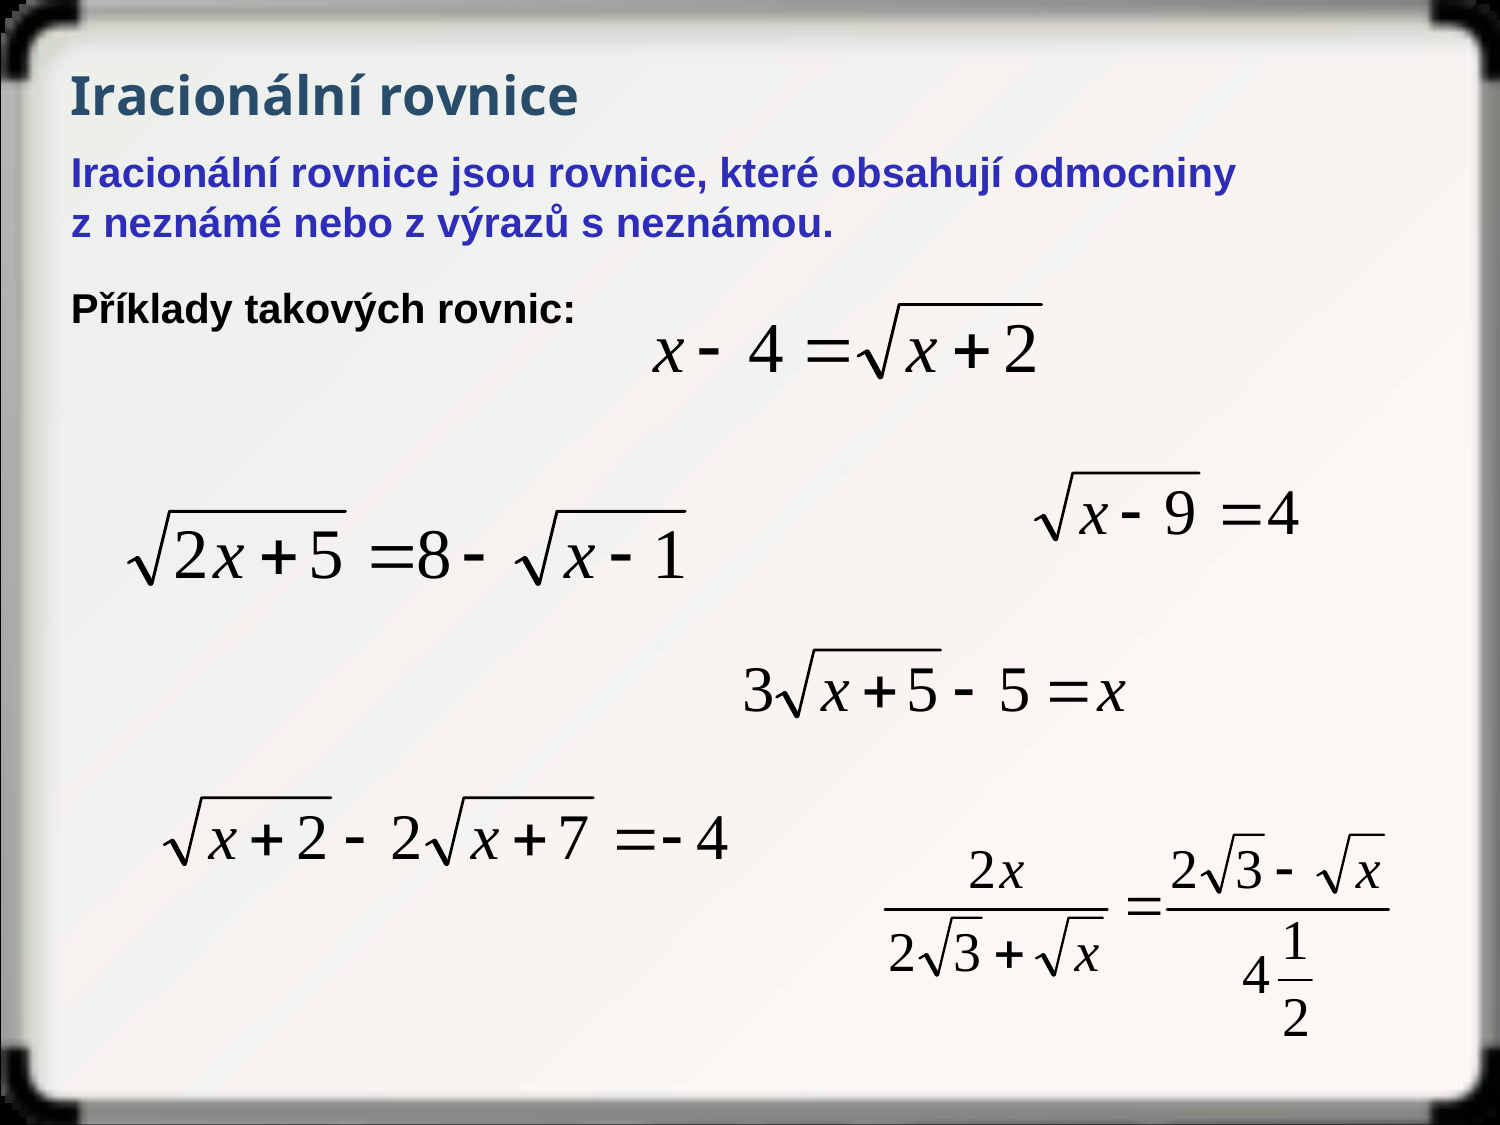

Iracionální rovnice
Iracionální rovnice jsou rovnice, které obsahují odmocniny
z neznámé nebo z výrazů s neznámou.
Příklady takových rovnic: